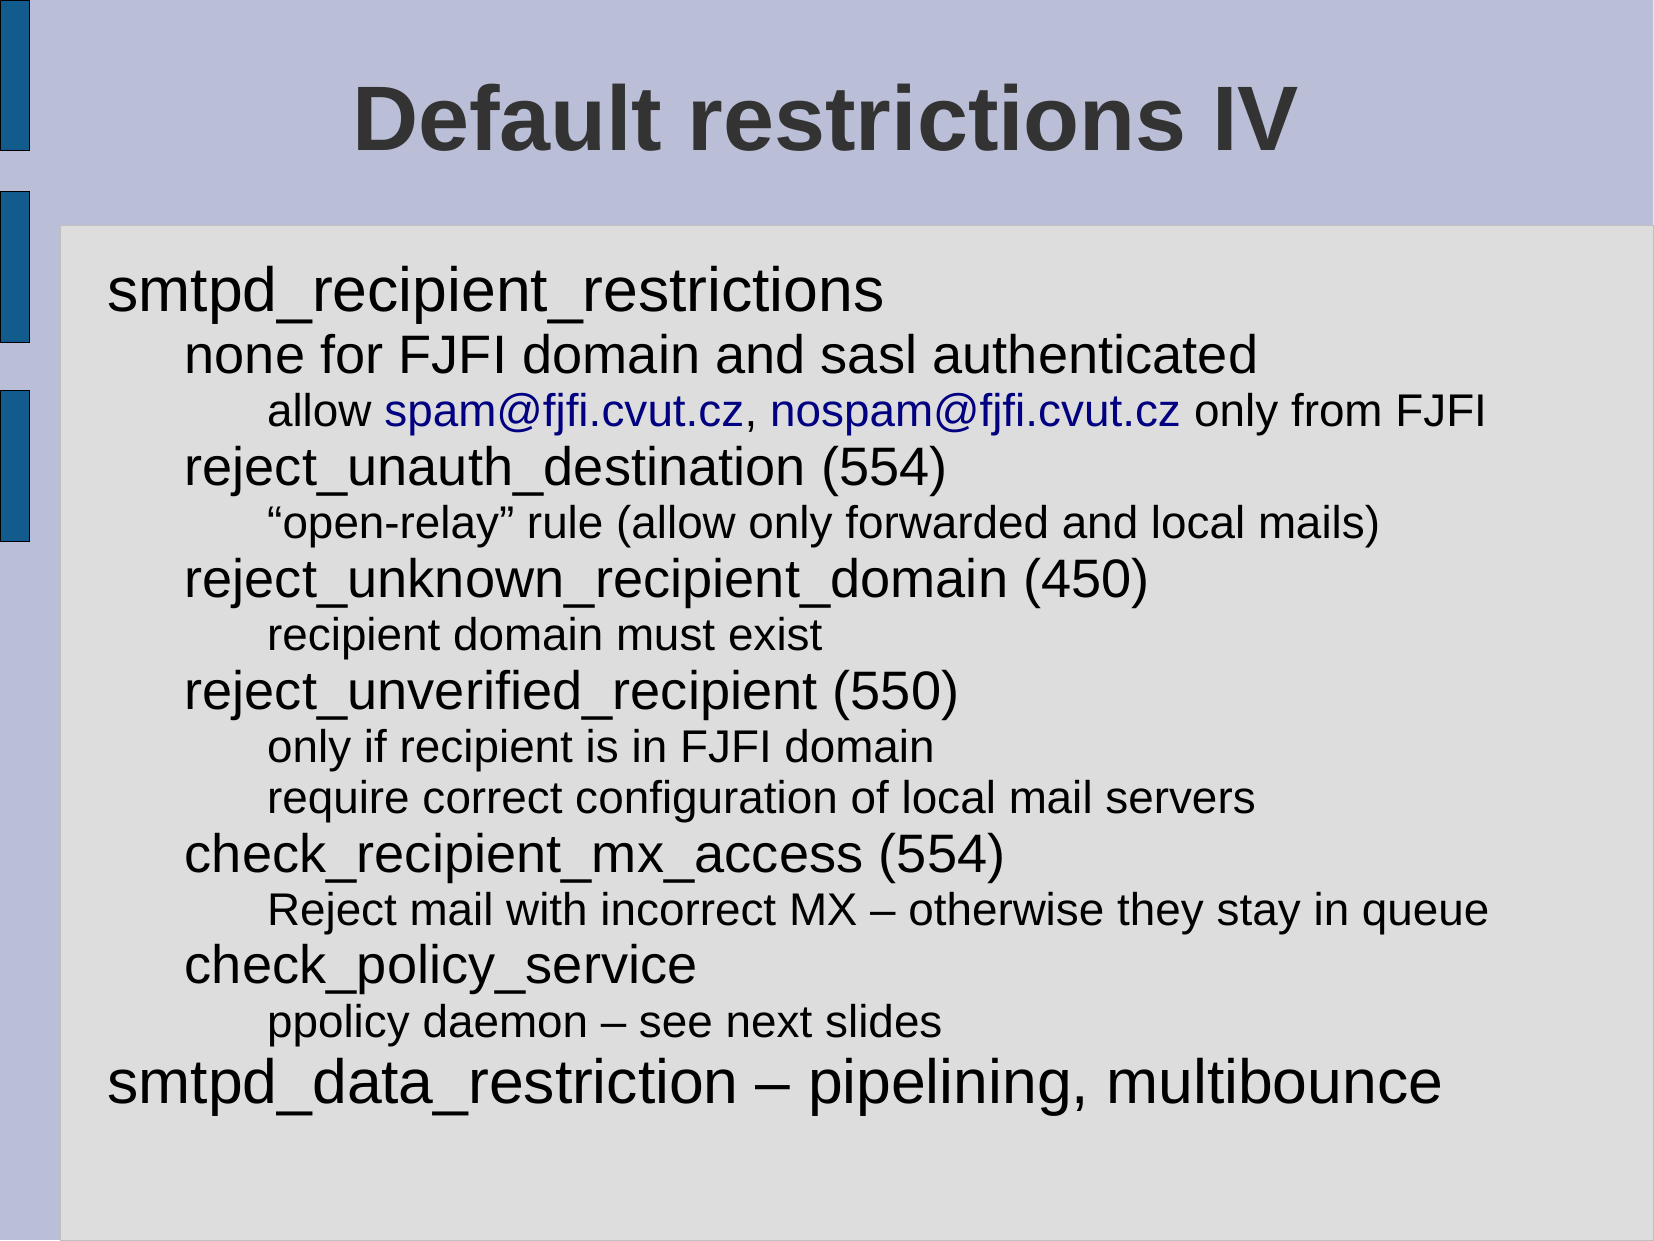

# Default restrictions IV
smtpd_recipient_restrictions
none for FJFI domain and sasl authenticated
allow spam@fjfi.cvut.cz, nospam@fjfi.cvut.cz only from FJFI
reject_unauth_destination (554)
“open-relay” rule (allow only forwarded and local mails)
reject_unknown_recipient_domain (450)
recipient domain must exist
reject_unverified_recipient (550)
only if recipient is in FJFI domain
require correct configuration of local mail servers
check_recipient_mx_access (554)
Reject mail with incorrect MX – otherwise they stay in queue
check_policy_service
ppolicy daemon – see next slides
smtpd_data_restriction – pipelining, multibounce